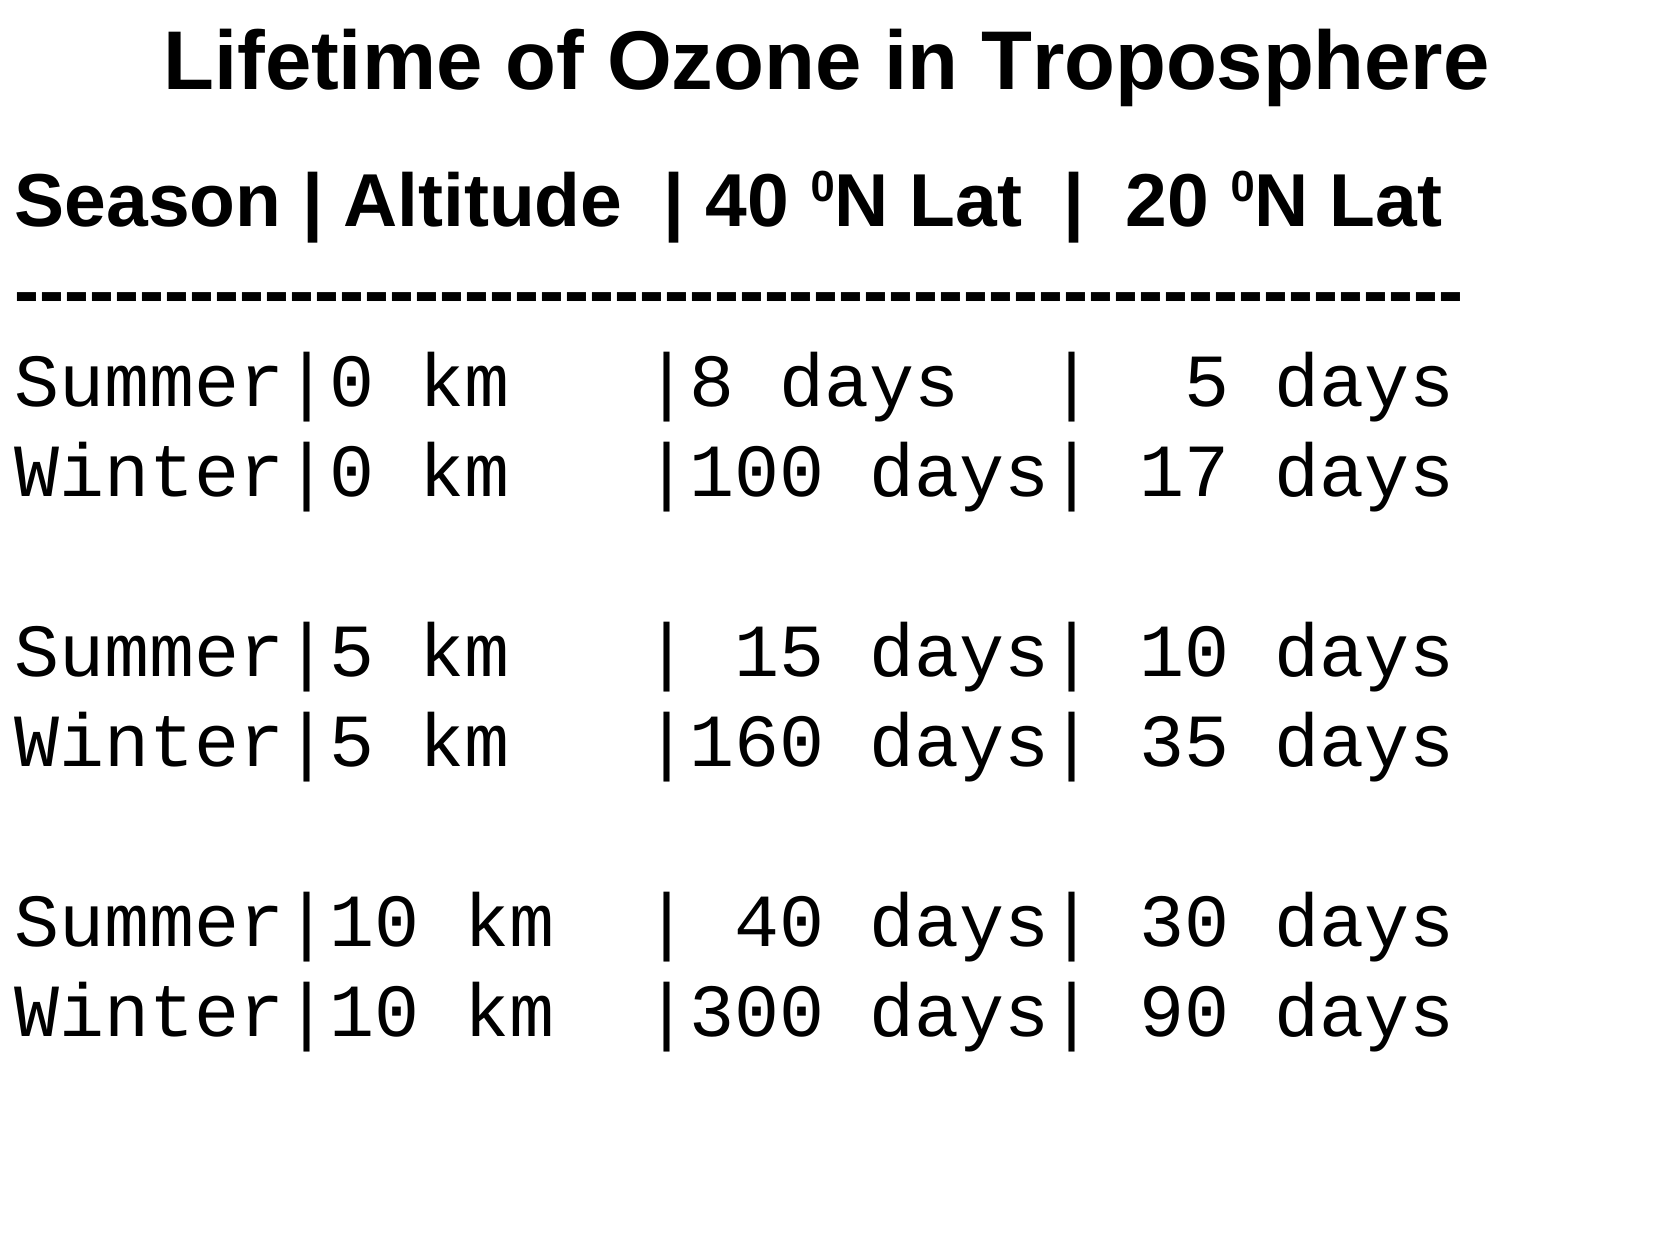

Lifetime of Ozone in Troposphere
Season | Altitude | 40 0N Lat | 20 0N Lat
----------------------------------------------------------
Summer|0 km |8 days | 5 days
Winter|0 km |100 days| 17 days
Summer|5 km | 15 days| 10 days
Winter|5 km |160 days| 35 days
Summer|10 km | 40 days| 30 days
Winter|10 km |300 days| 90 days